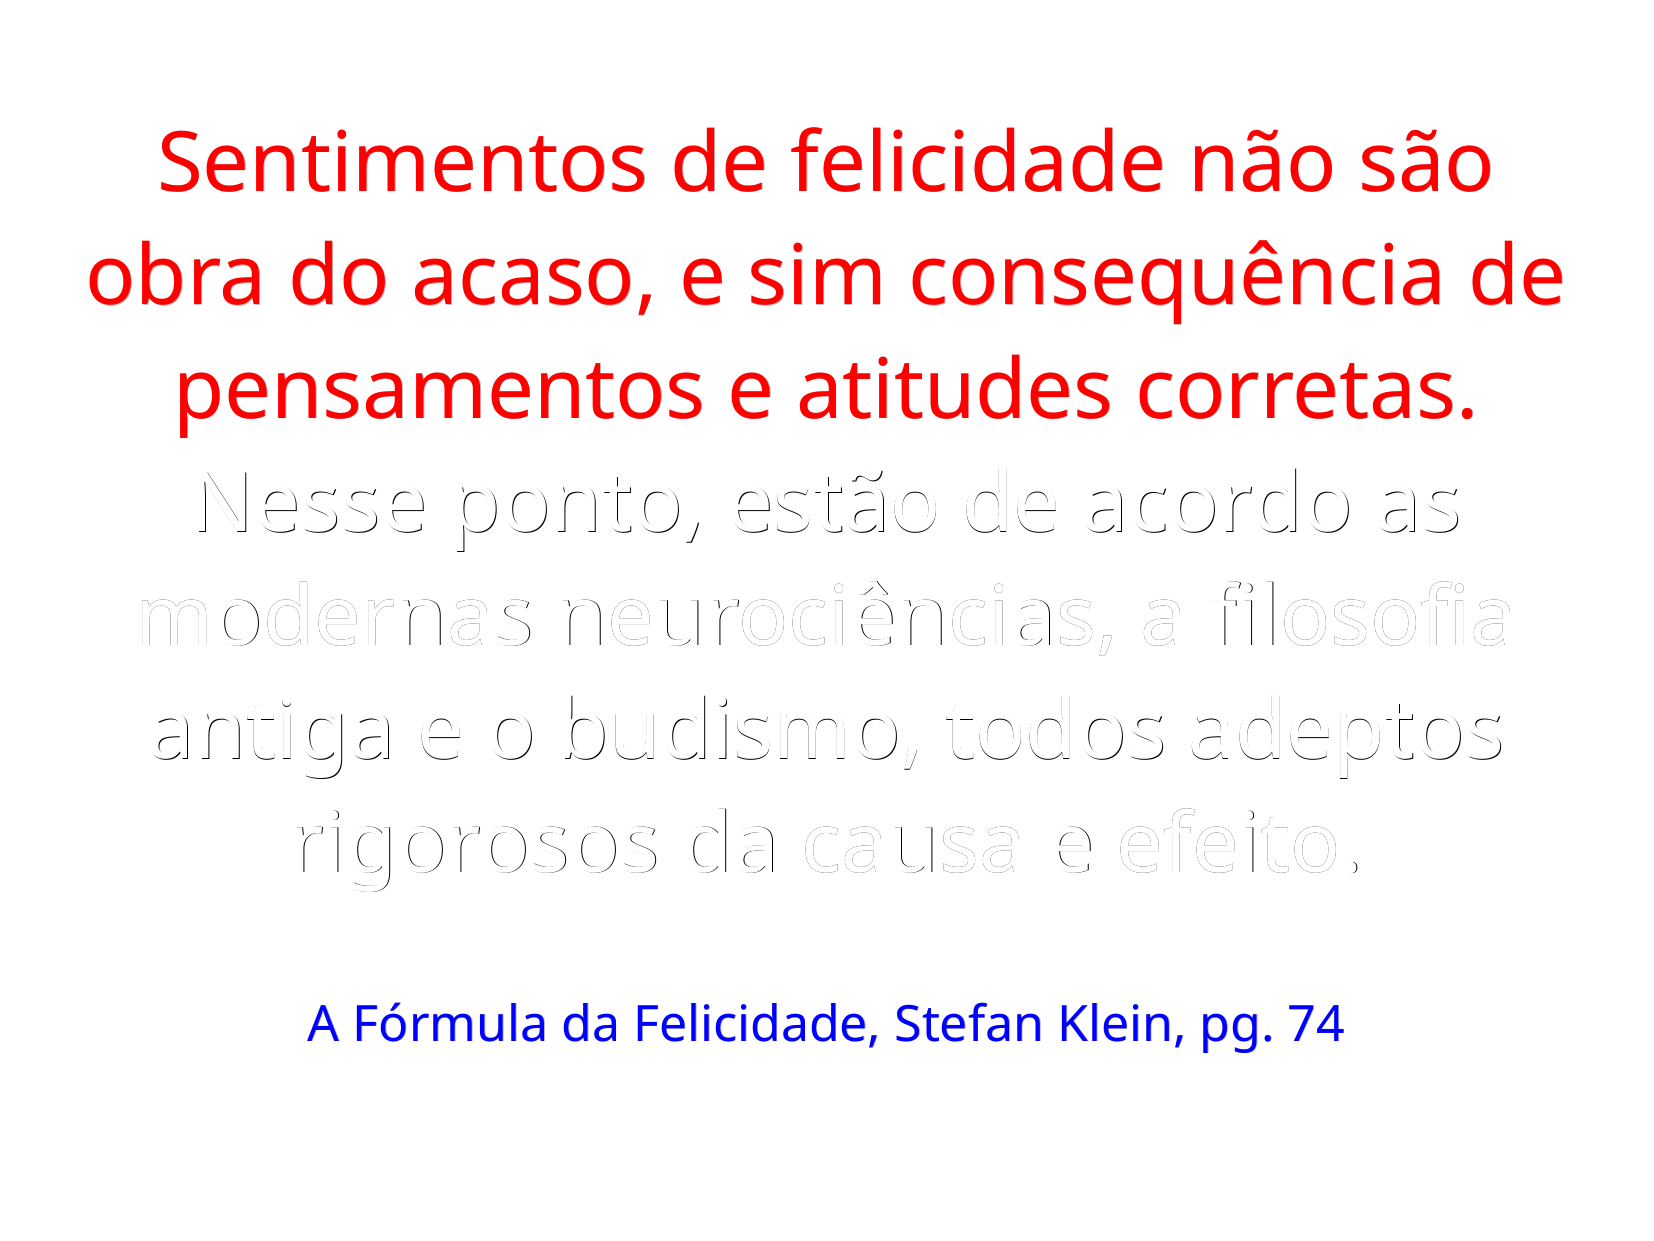

# Sentimentos de felicidade não são obra do acaso, e sim consequência de pensamentos e atitudes corretas. Nesse ponto, estão de acordo as modernas neurociências, a filosofia antiga e o budismo, todos adeptos rigorosos da causa e efeito.
A Fórmula da Felicidade, Stefan Klein, pg. 74